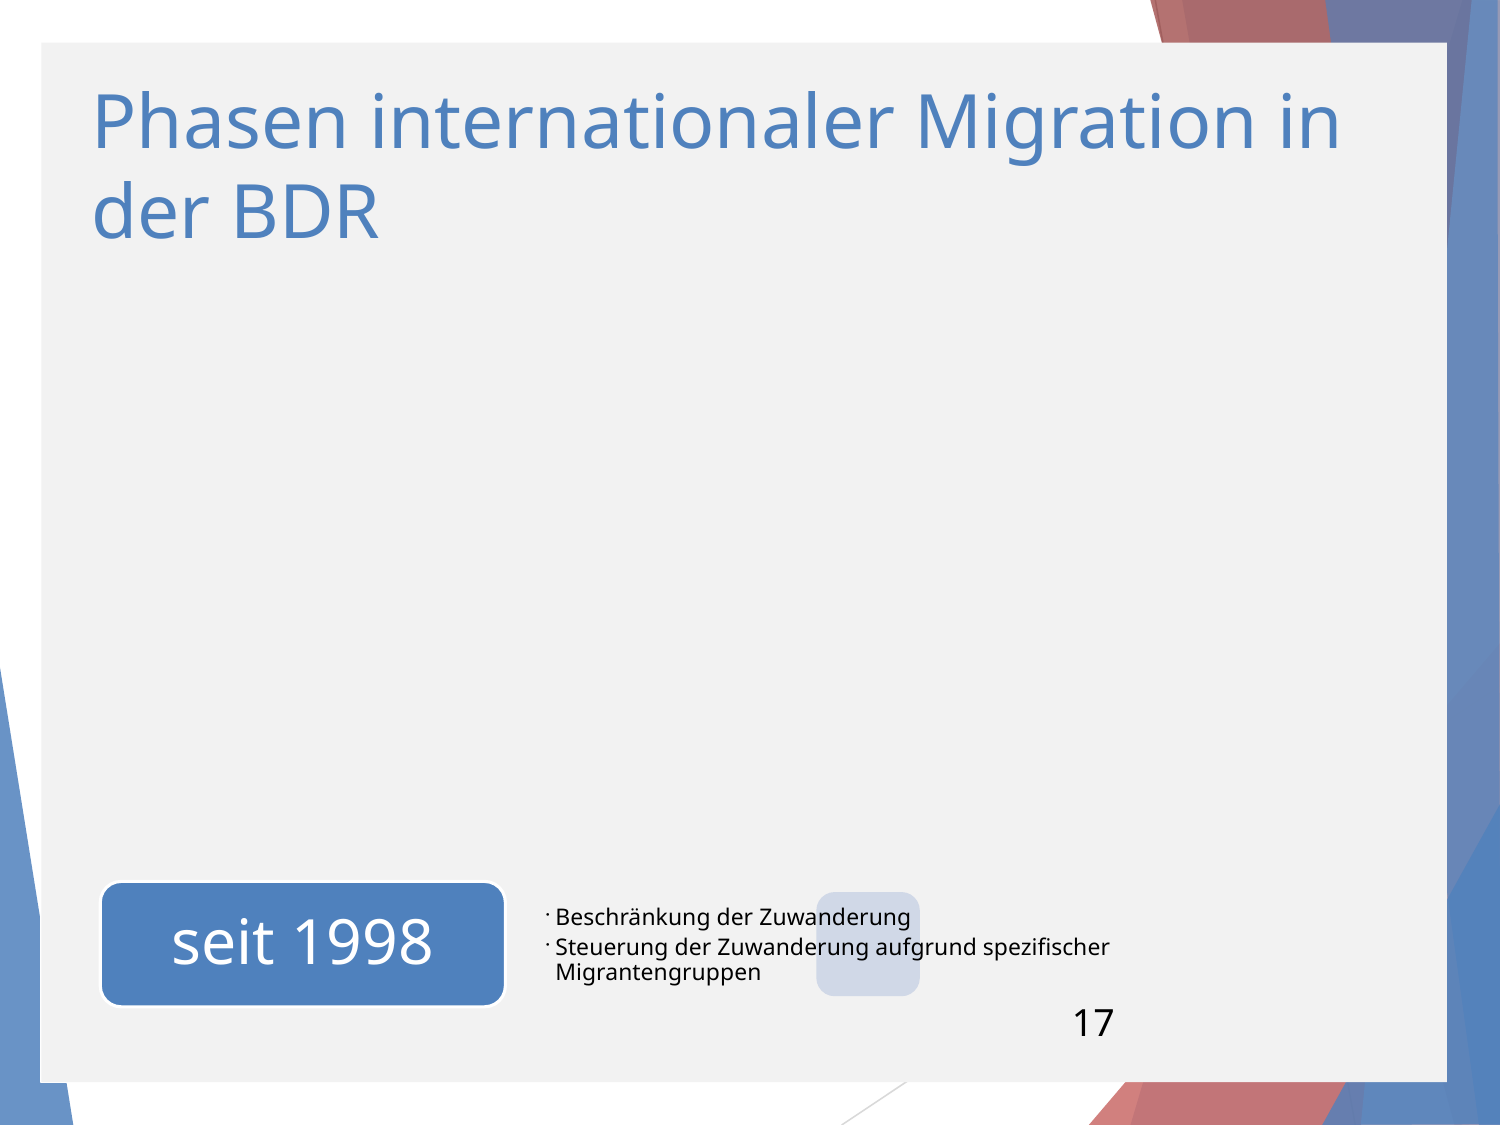

# Phasen internationaler Migration in der BDR
Vertriebene
Flüchtlinge
Beginn der aktiven Anwerbung ausländischer Arbeitnehmer
Anwerbestopp
Bau der Mauer
Förderung der Remigration
1961-1973
1945-1949
1985-1998
1973-1985
1945-1961
Ausweitung der aktiven Anwerbung der Gastarbeiter
Zuwanderung von Aussiedlern
Zuwanderung aus der DDR
Asylbewerber und Flüchtlinge
Ost-West Wanderung
seit 1998
Beschränkung der Zuwanderung
Steuerung der Zuwanderung aufgrund spezifischer Migrantengruppen